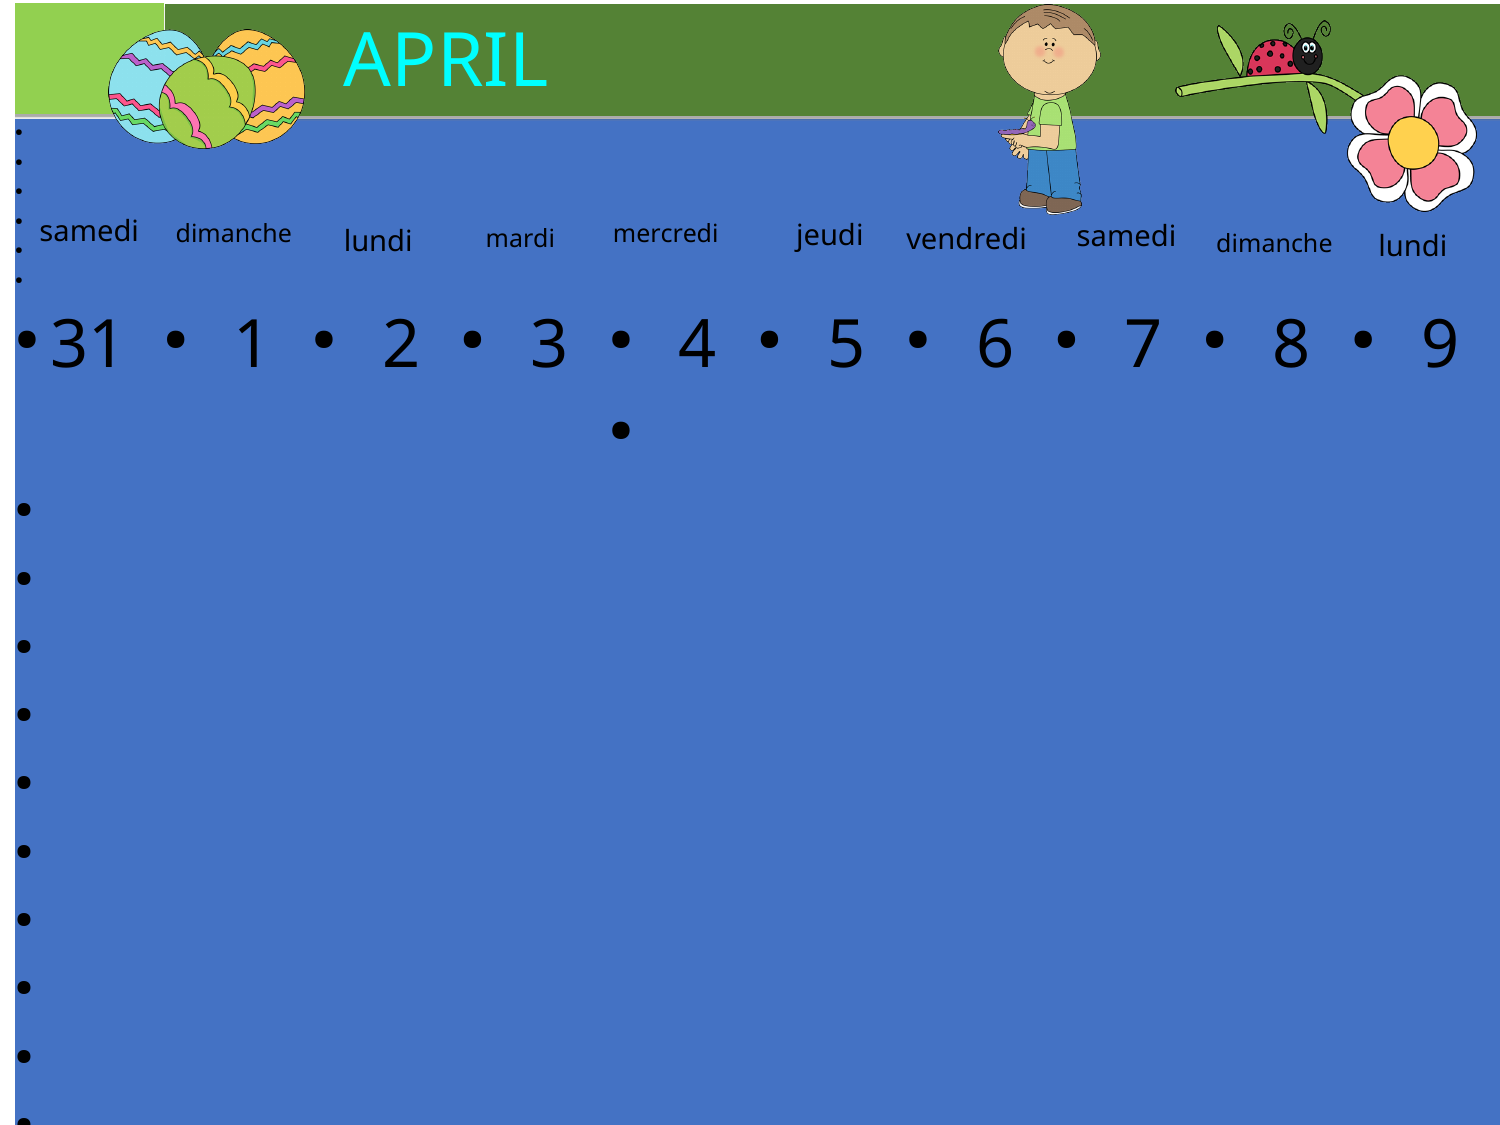

APRIL
| | | | | | | | | | |
| --- | --- | --- | --- | --- | --- | --- | --- | --- | --- |
| 31 | 1 | 2 | 3 | 4 | 5 | 6 | 7 | 8 | 9 |
| | | | | | | | | | |
samedi
jeudi
dimanche
mercredi
samedi
vendredi
lundi
mardi
dimanche
lundi